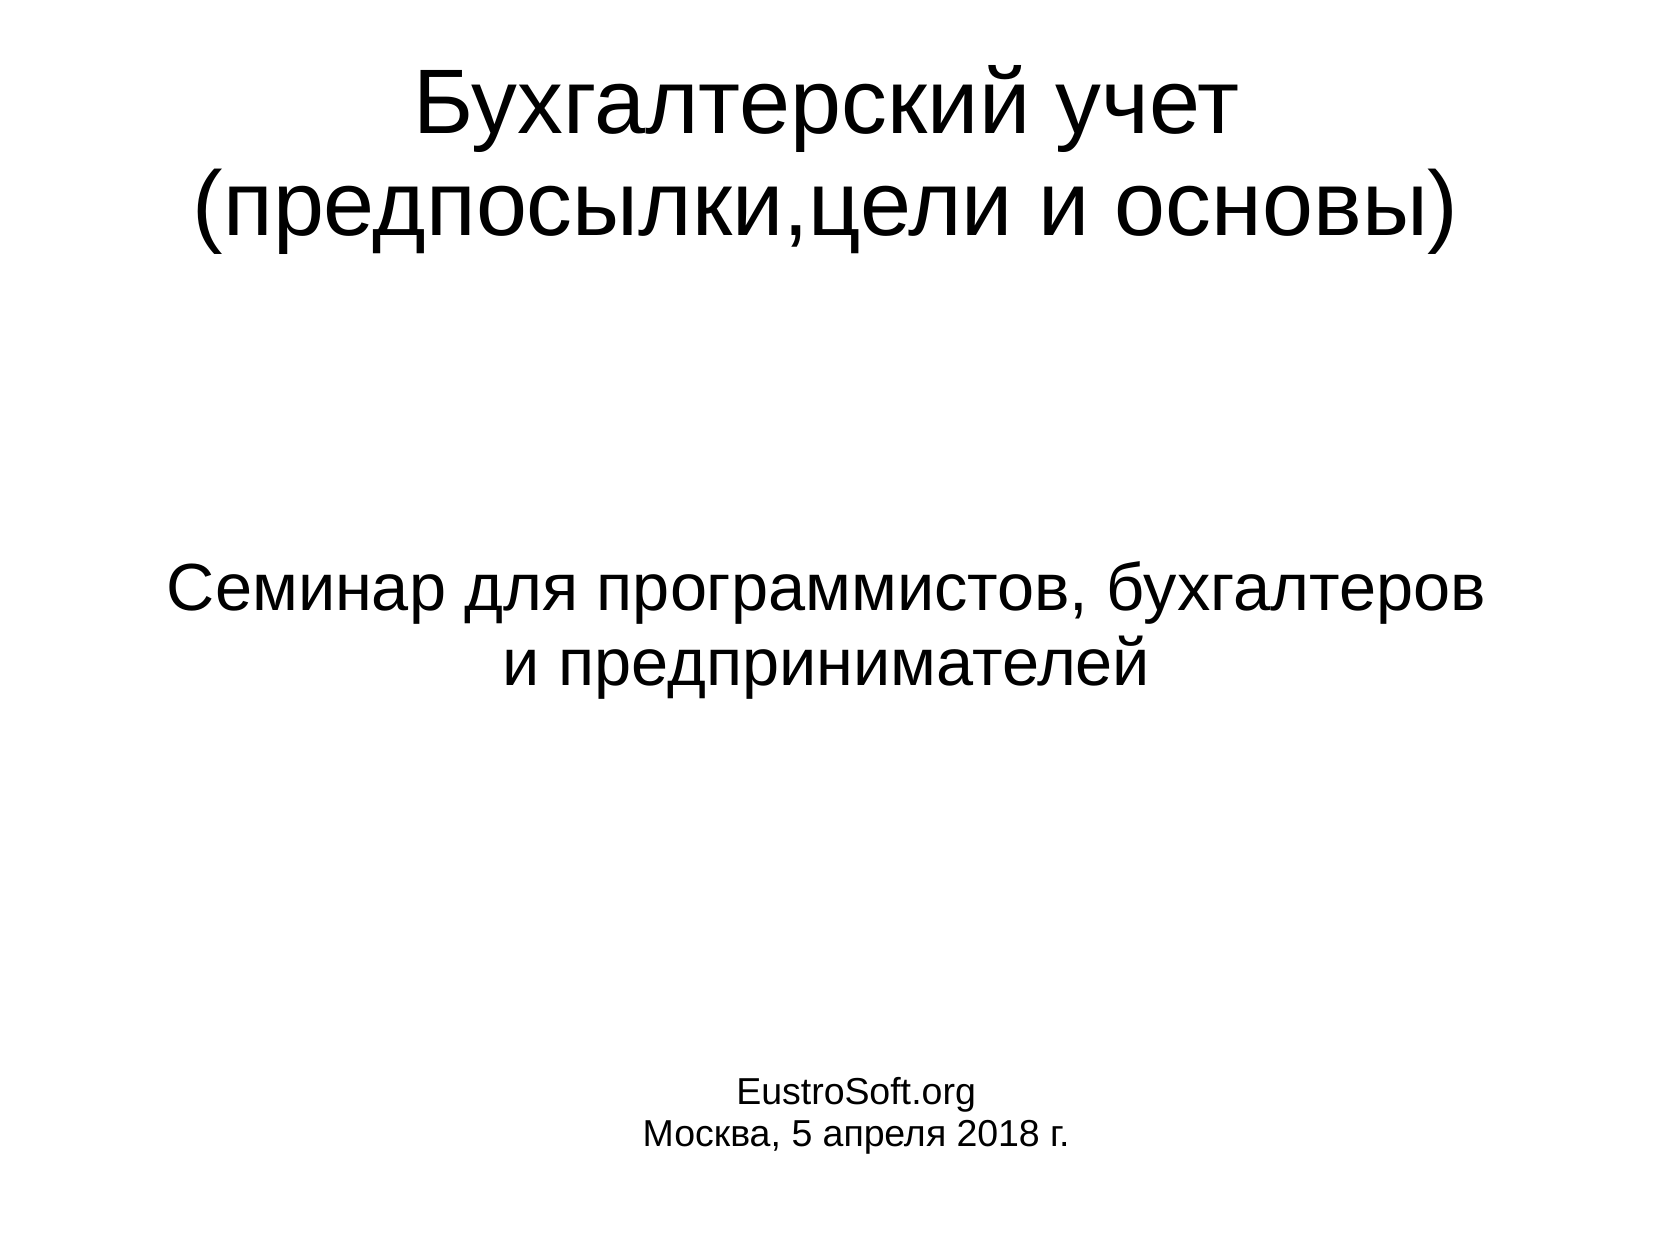

# Бухгалтерский учет (предпосылки,цели и основы)
Семинар для программистов, бухгалтеров
и предпринимателей
EustroSoft.org
Москва, 5 апреля 2018 г.